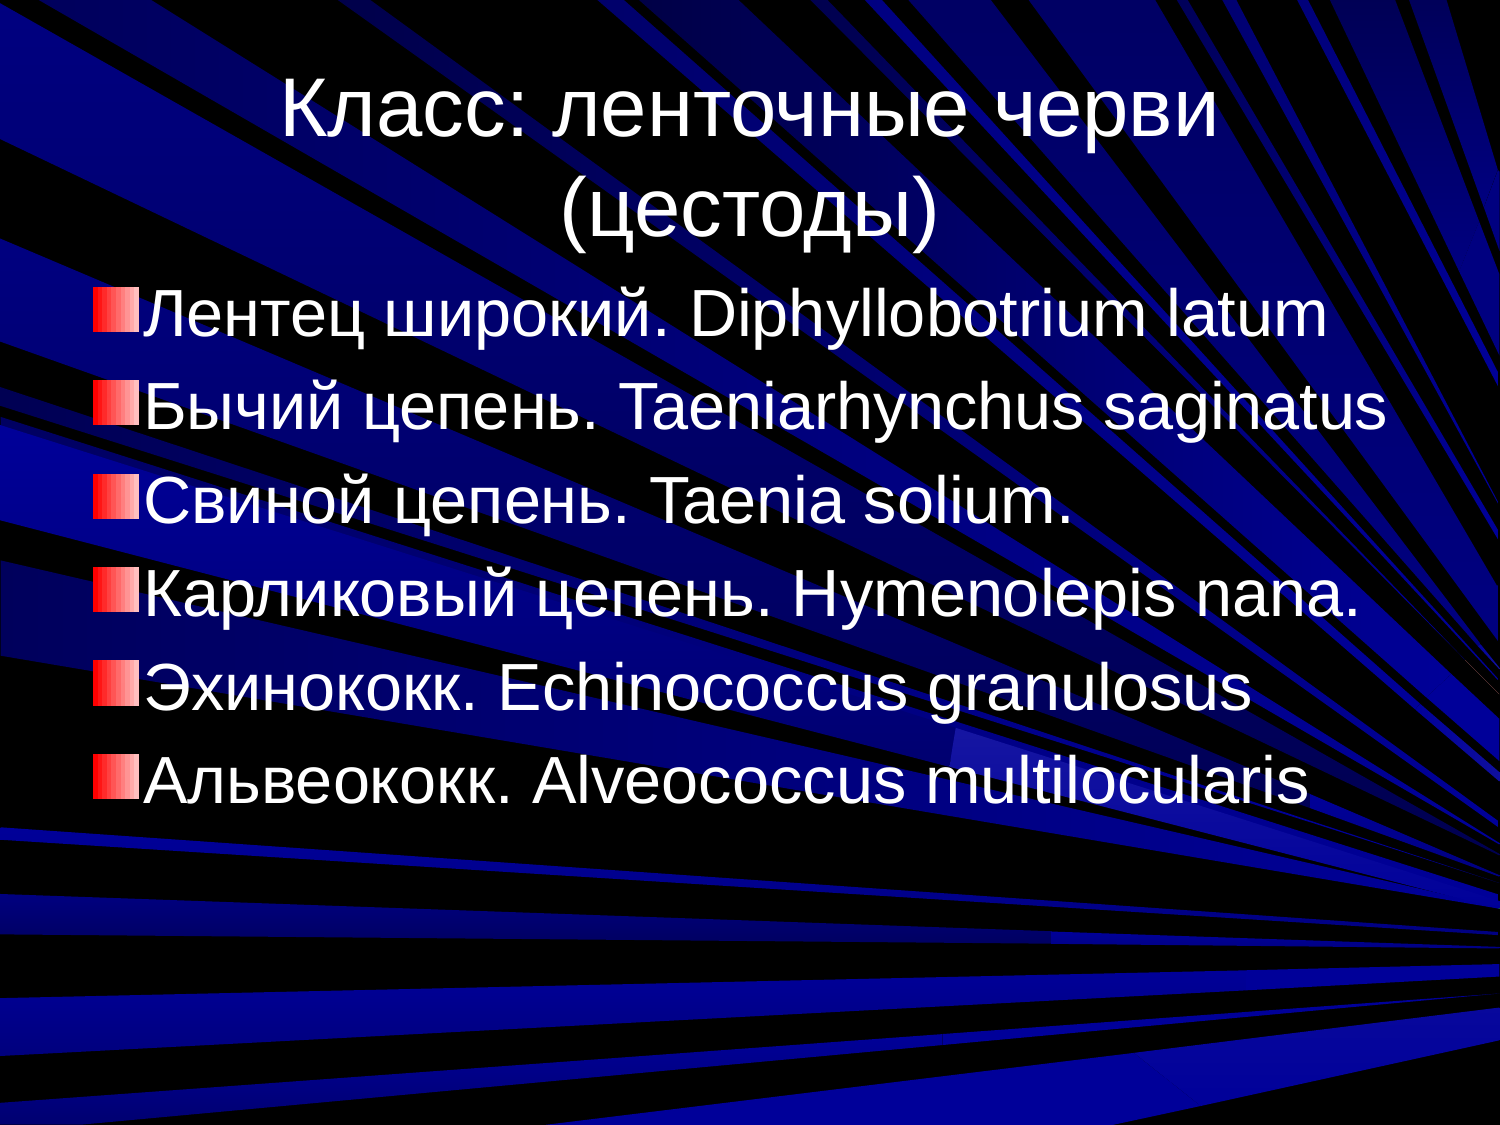

# Класс: ленточные черви (цестоды)
Лентец широкий. Diphyllobotrium latum
Бычий цепень. Taeniarhynchus saginatus
Свиной цепень. Taenia solium.
Карликовый цепень. Hymenolepis nana.
Эхинококк. Echinococcus granulosus
Альвеококк. Alveococcus multilocularis